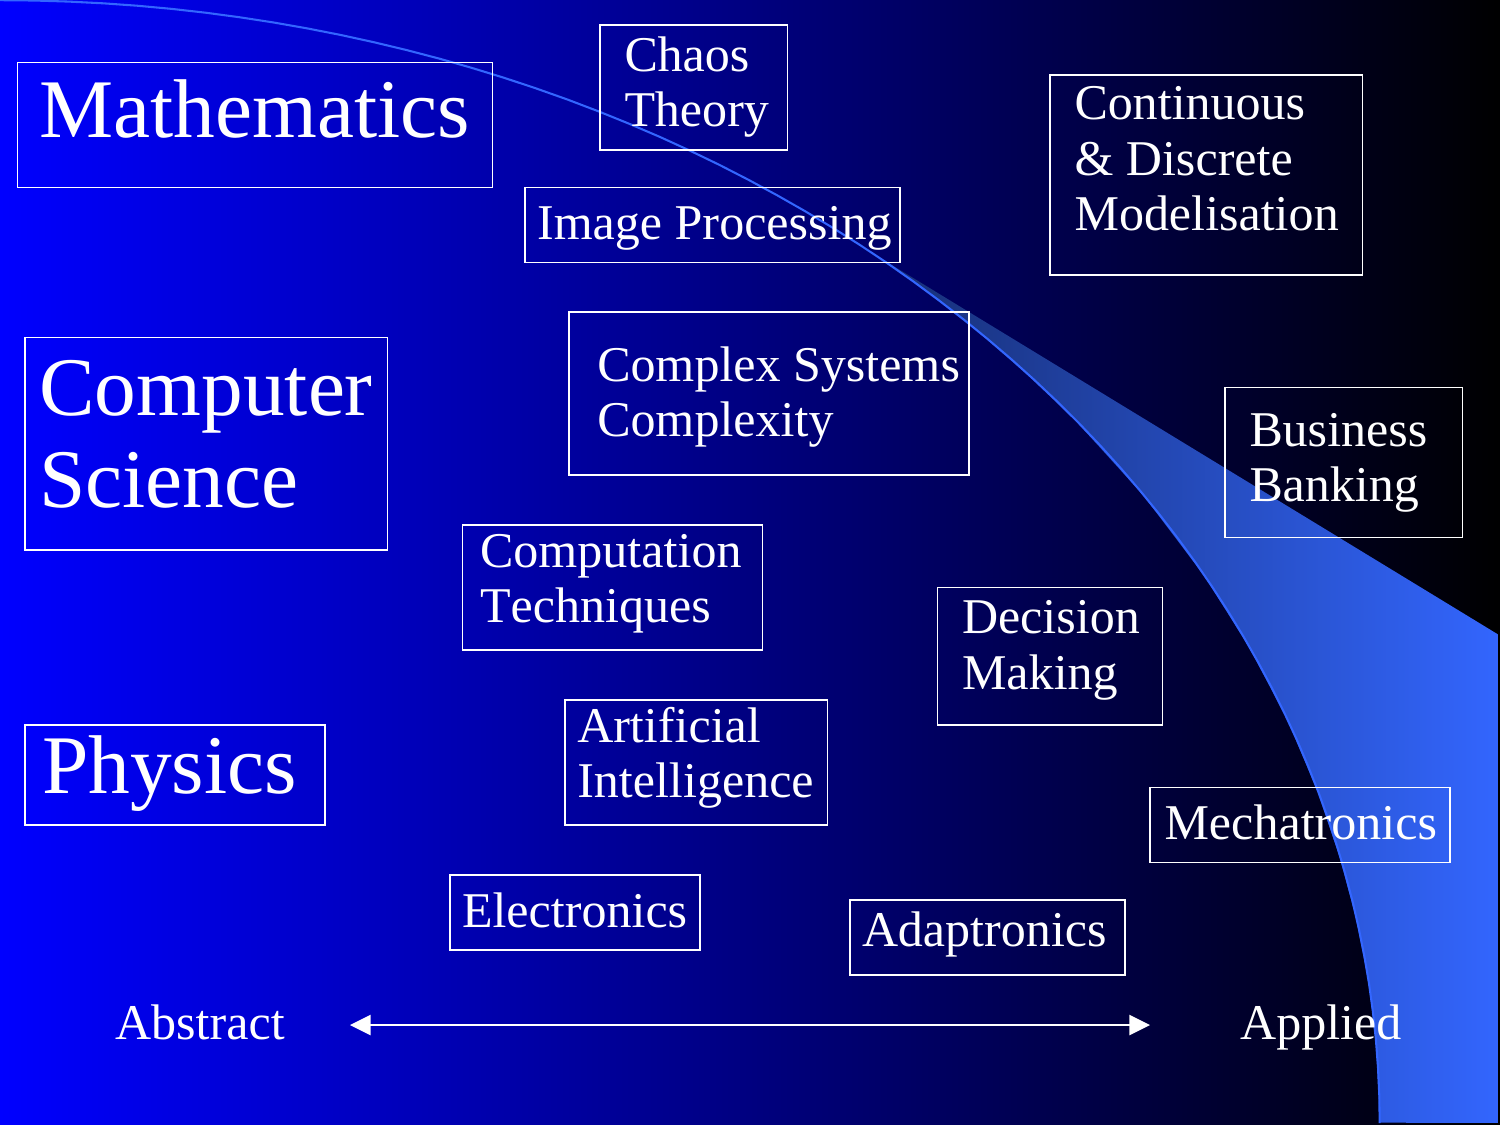

Chaos
Theory
Mathematics
Continuous
& Discrete
Modelisation
Image Processing
Complex Systems
Complexity
Computer
Science
Business
Banking
Computation
Techniques
Decision
Making
Artificial
Intelligence
Physics
Mechatronics
Electronics
Adaptronics
Abstract
Applied